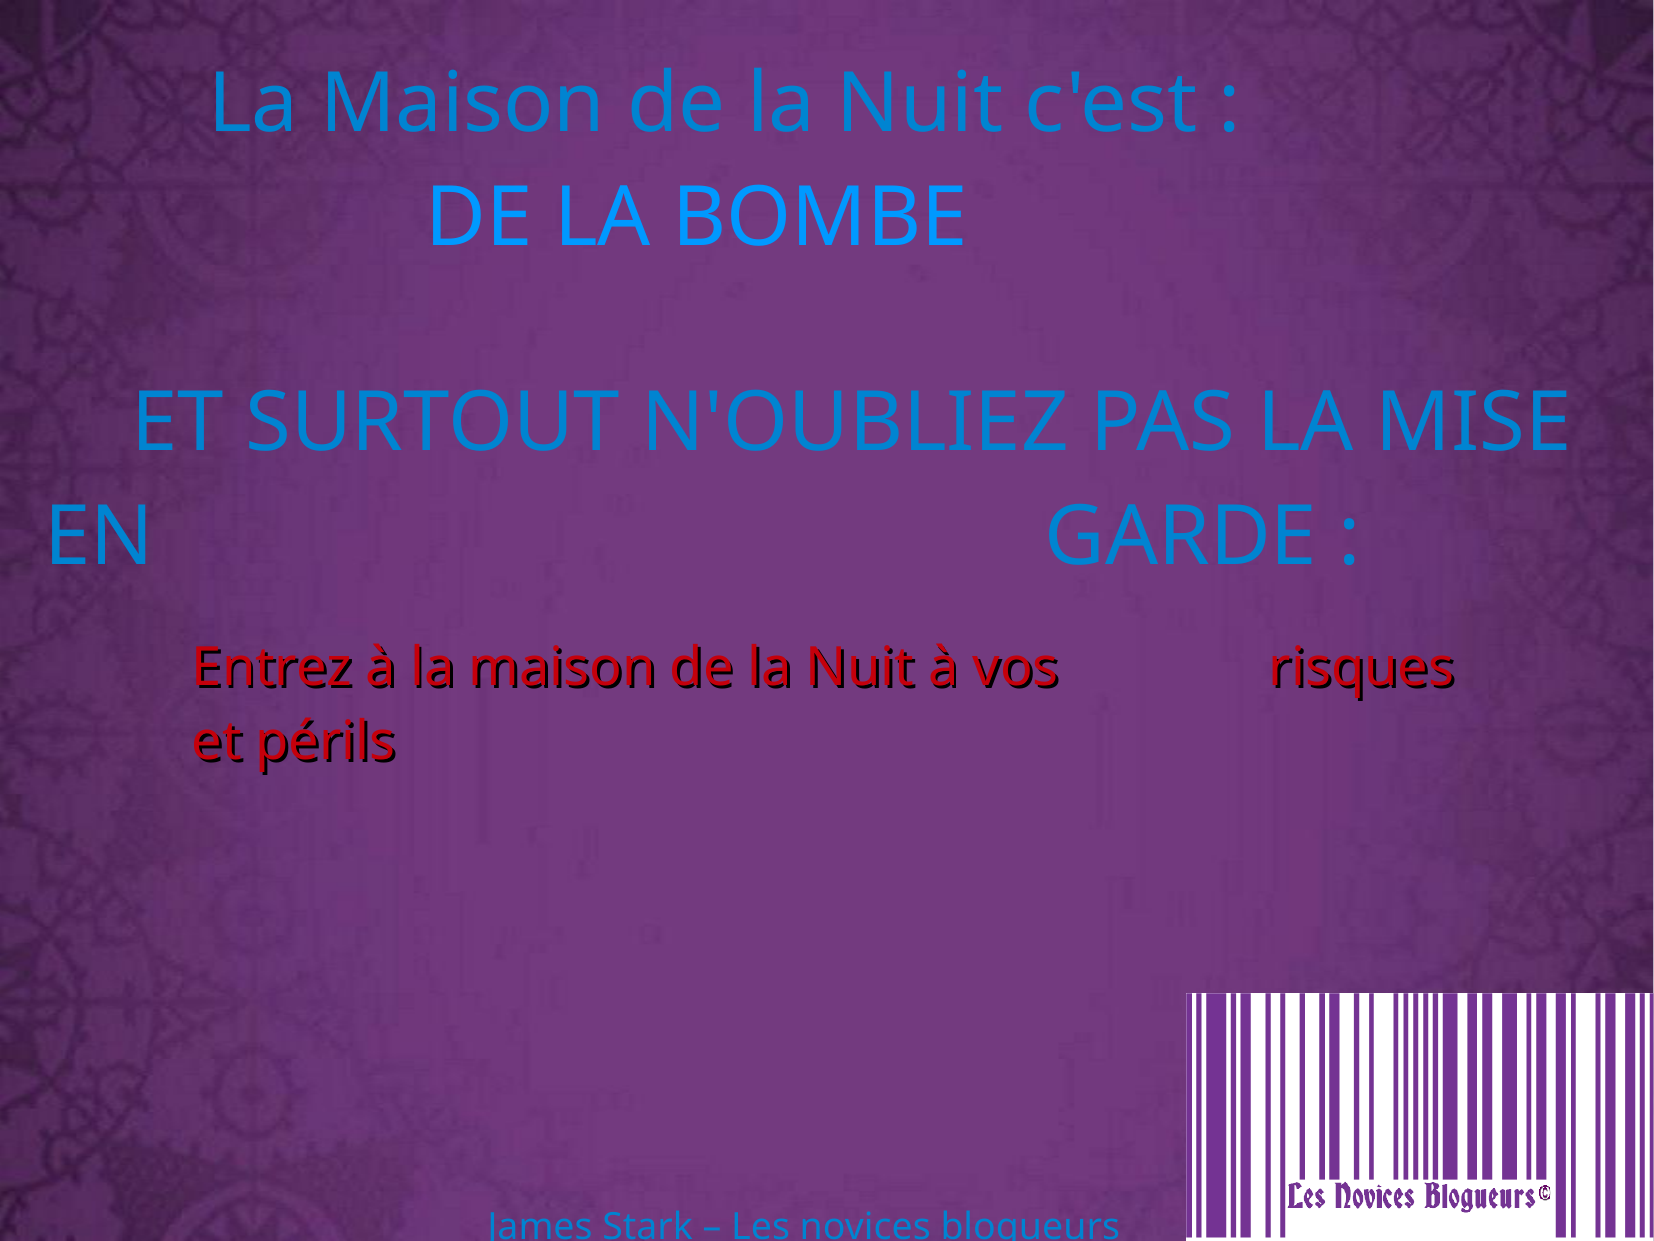

La Maison de la Nuit c'est :
 DE LA BOMBE
 ET SURTOUT N'OUBLIEZ PAS LA MISE EN GARDE :
Entrez à la maison de la Nuit à vos risques et périls
James Stark – Les novices blogueurs